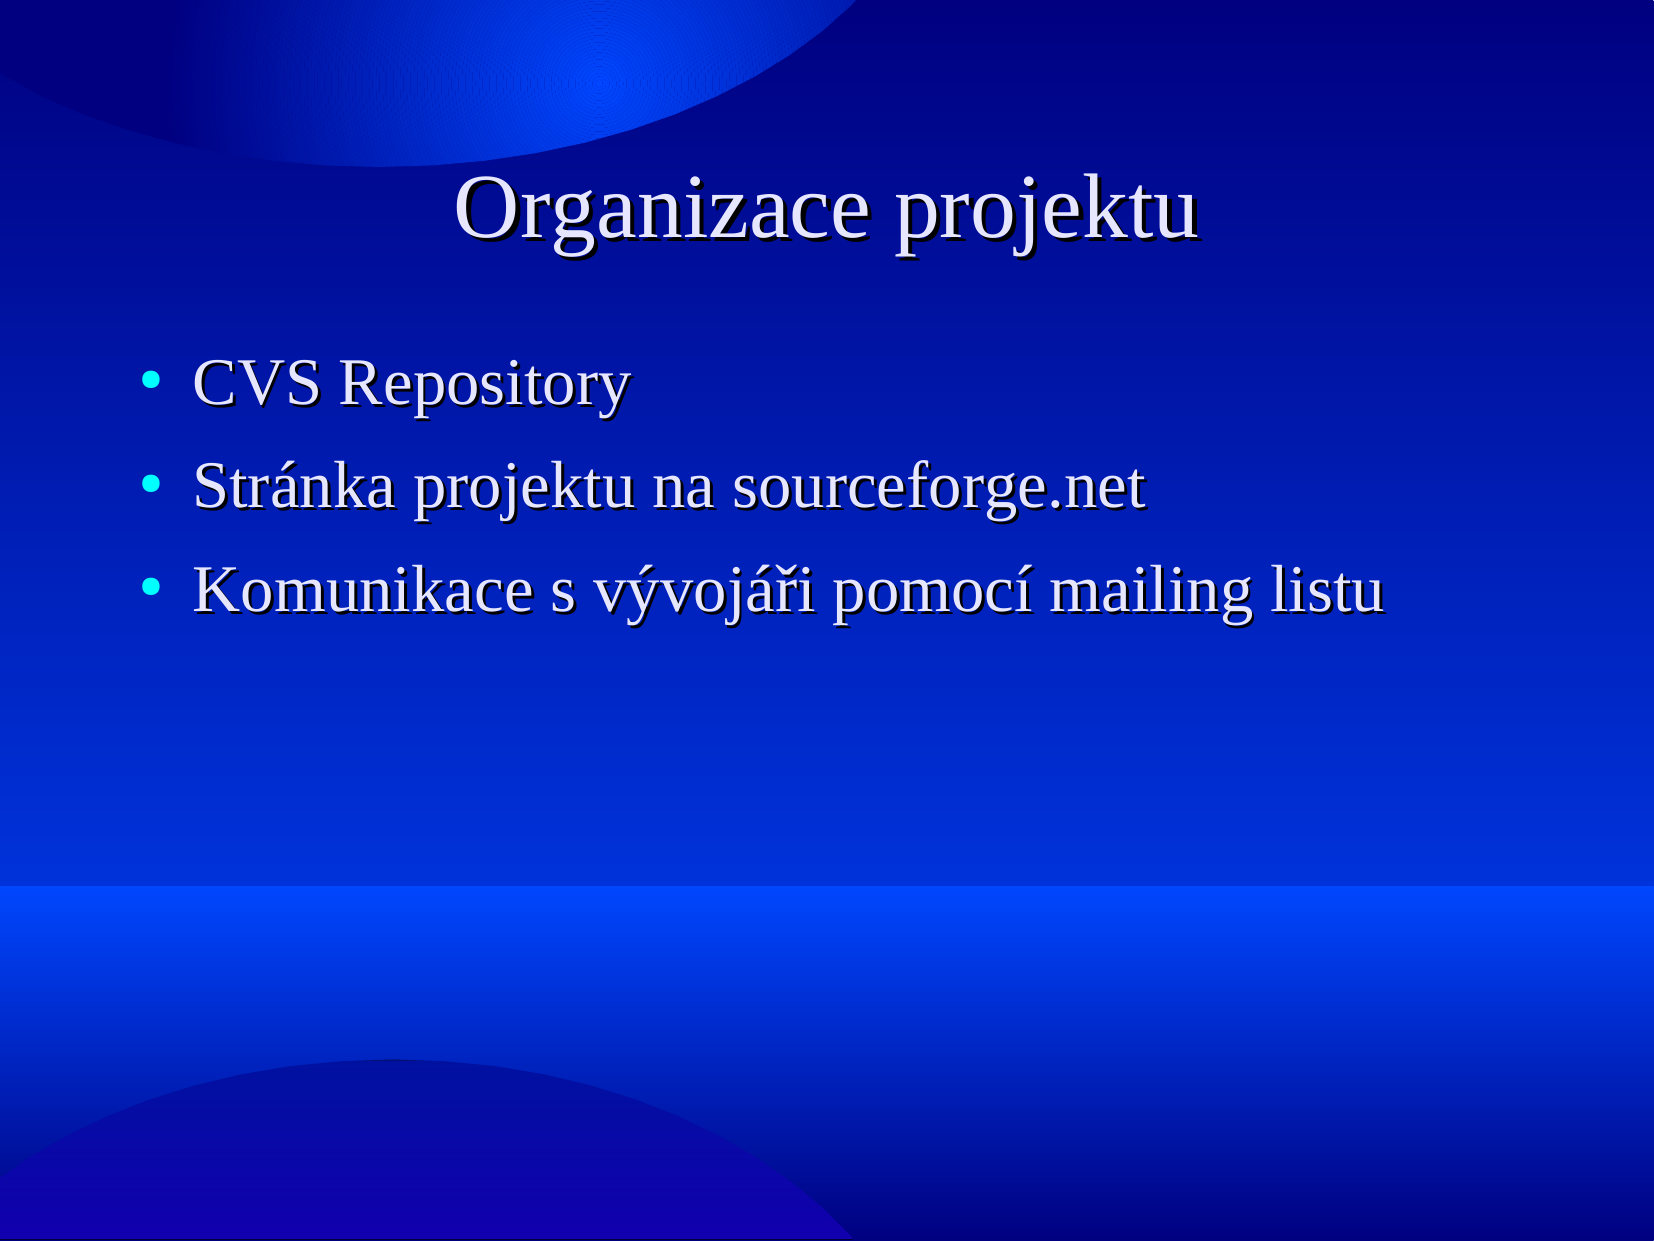

# Organizace projektu
CVS Repository
Stránka projektu na sourceforge.net
Komunikace s vývojáři pomocí mailing listu